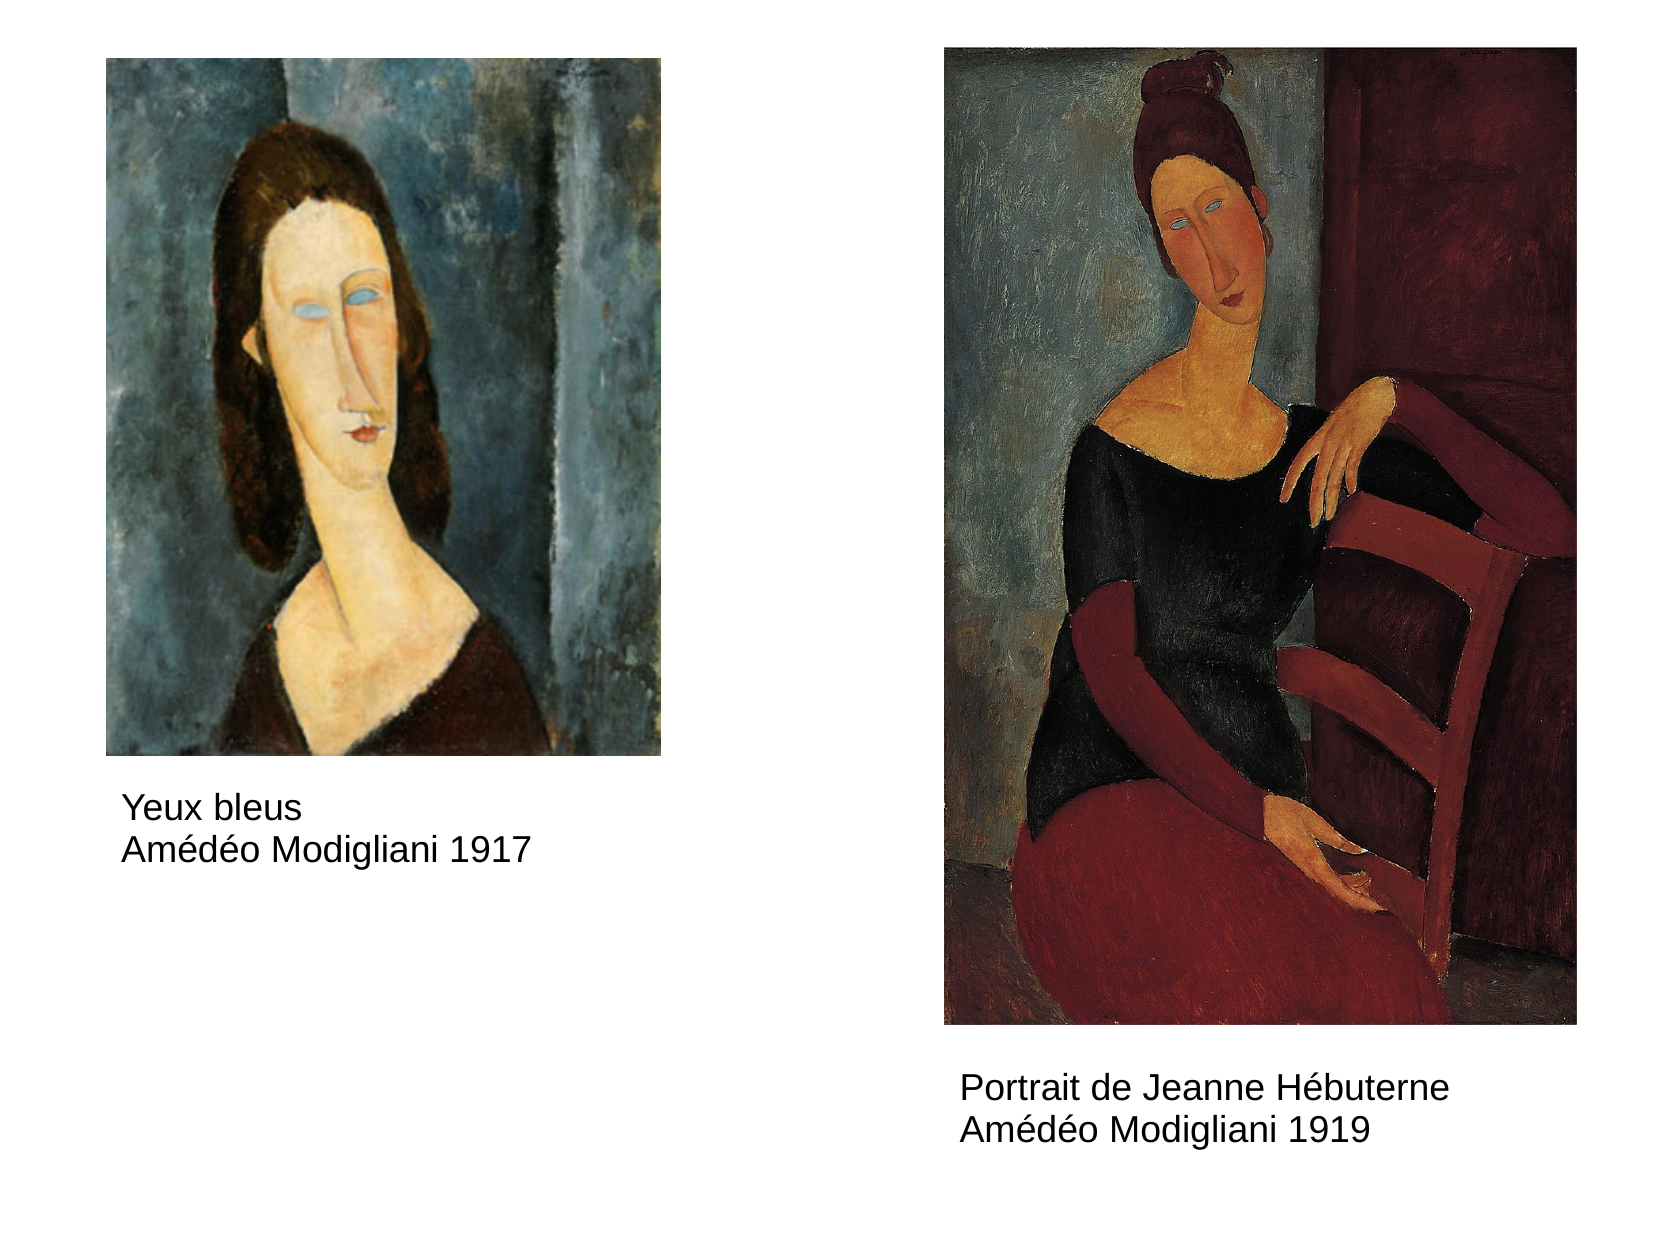

Yeux bleus
Amédéo Modigliani 1917
Portrait de Jeanne Hébuterne
Amédéo Modigliani 1919